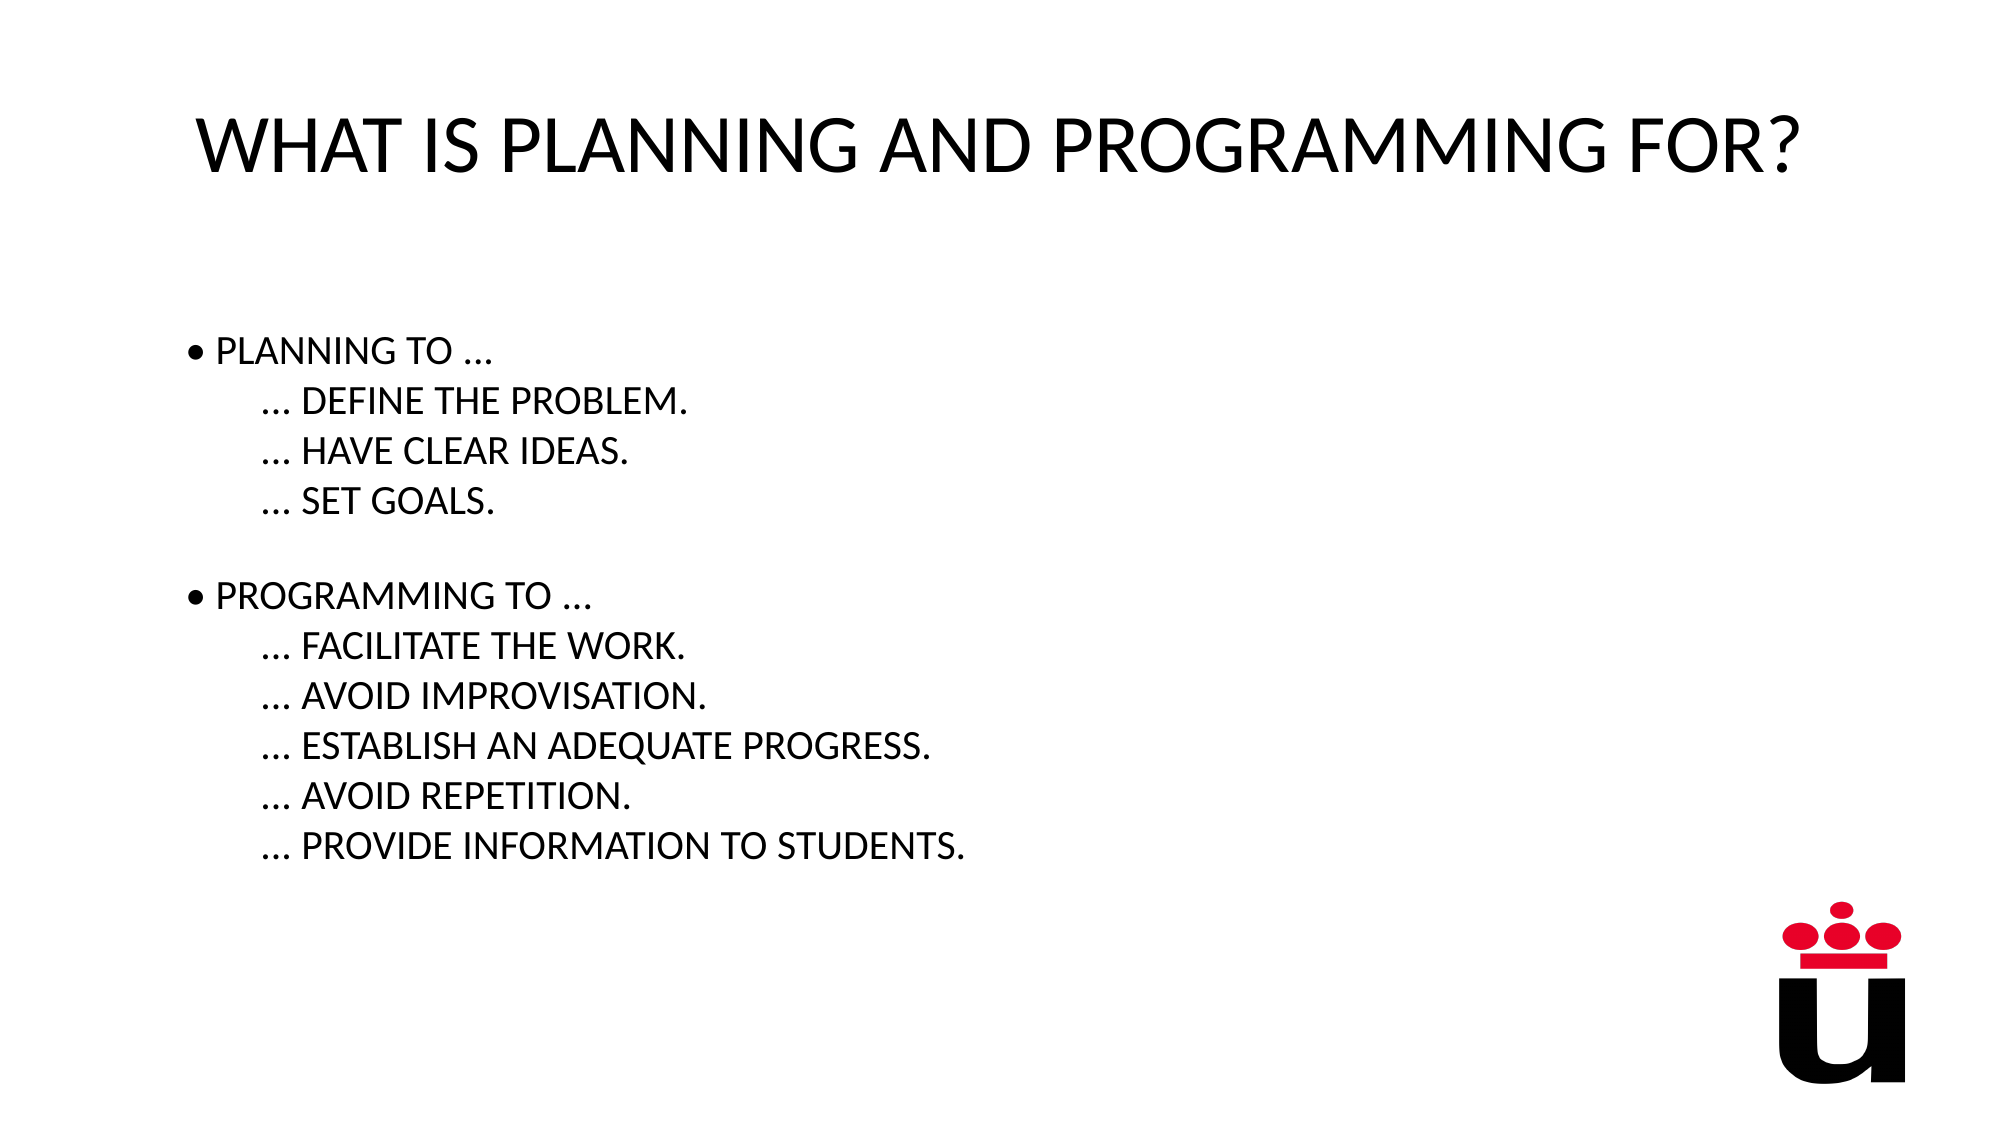

WHAT IS PLANNING AND PROGRAMMING FOR?
• PLANNING TO ...
	... DEFINE THE PROBLEM.
	... HAVE CLEAR IDEAS.
	... SET GOALS.
• PROGRAMMING TO ...
	... FACILITATE THE WORK.
	... AVOID IMPROVISATION.
	... ESTABLISH AN ADEQUATE PROGRESS.
	... AVOID REPETITION.
	... PROVIDE INFORMATION TO STUDENTS.